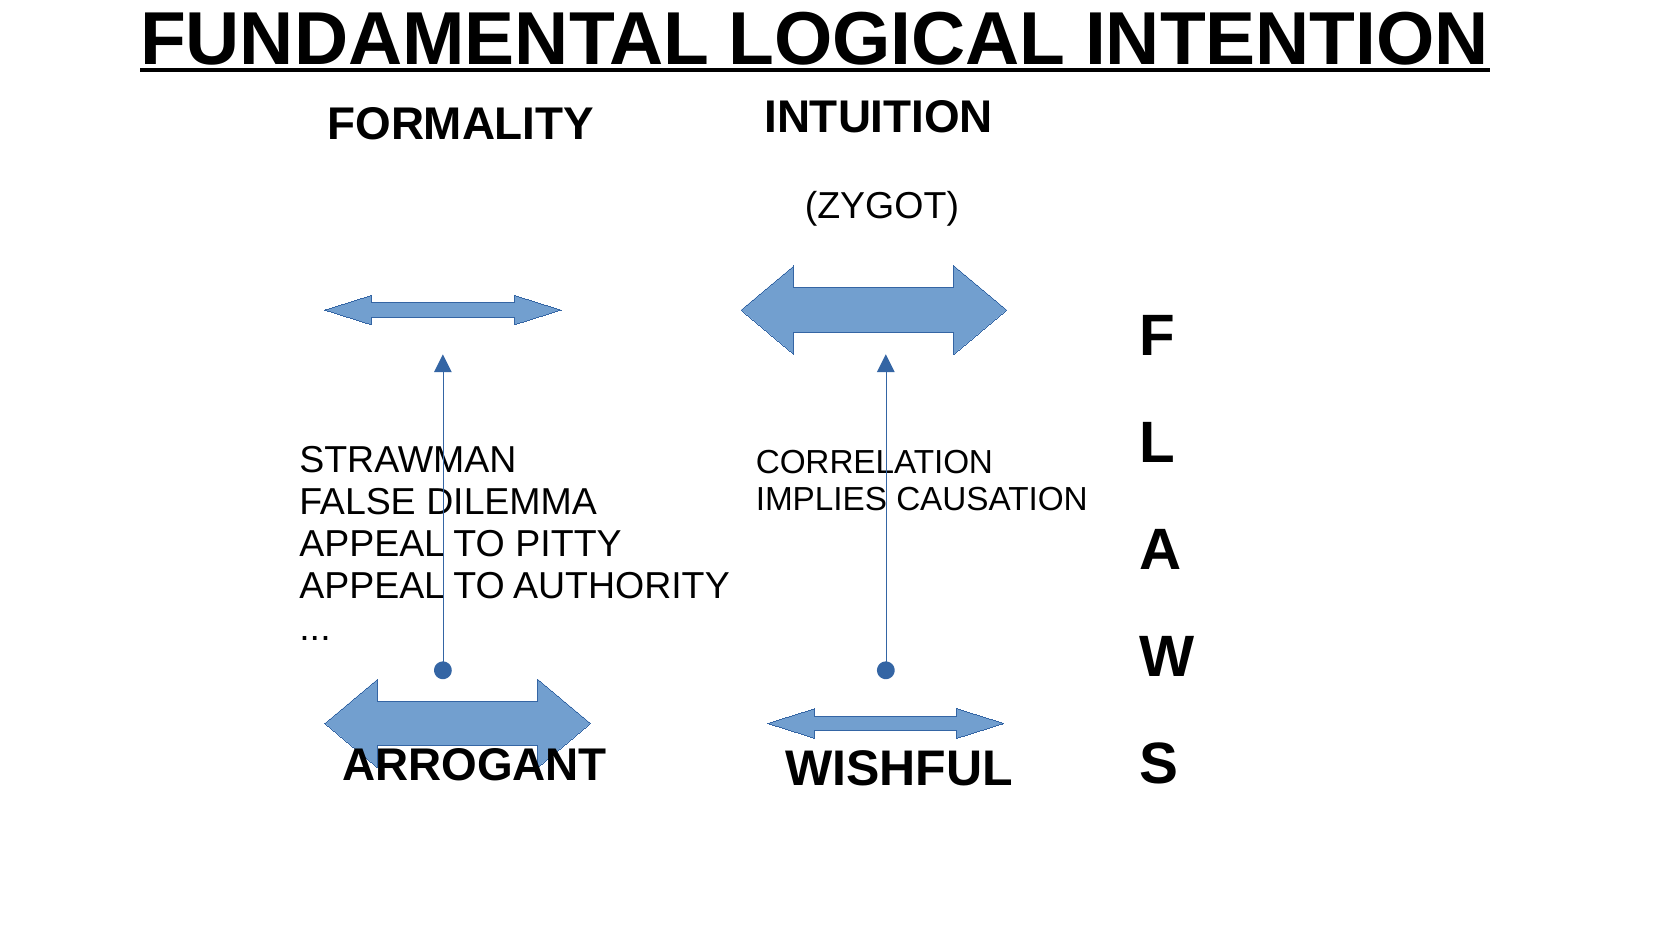

# FUNDAMENTAL LOGICAL INTENTION
 INTUITION
 FORMALITY
 (ZYGOT)
CORRELATION IMPLIES CAUSATION
STRAWMAN
FALSE DILEMMA
APPEAL TO PITTY
APPEAL TO AUTHORITY
...
F
L
A
W
S
ARROGANT
WISHFUL